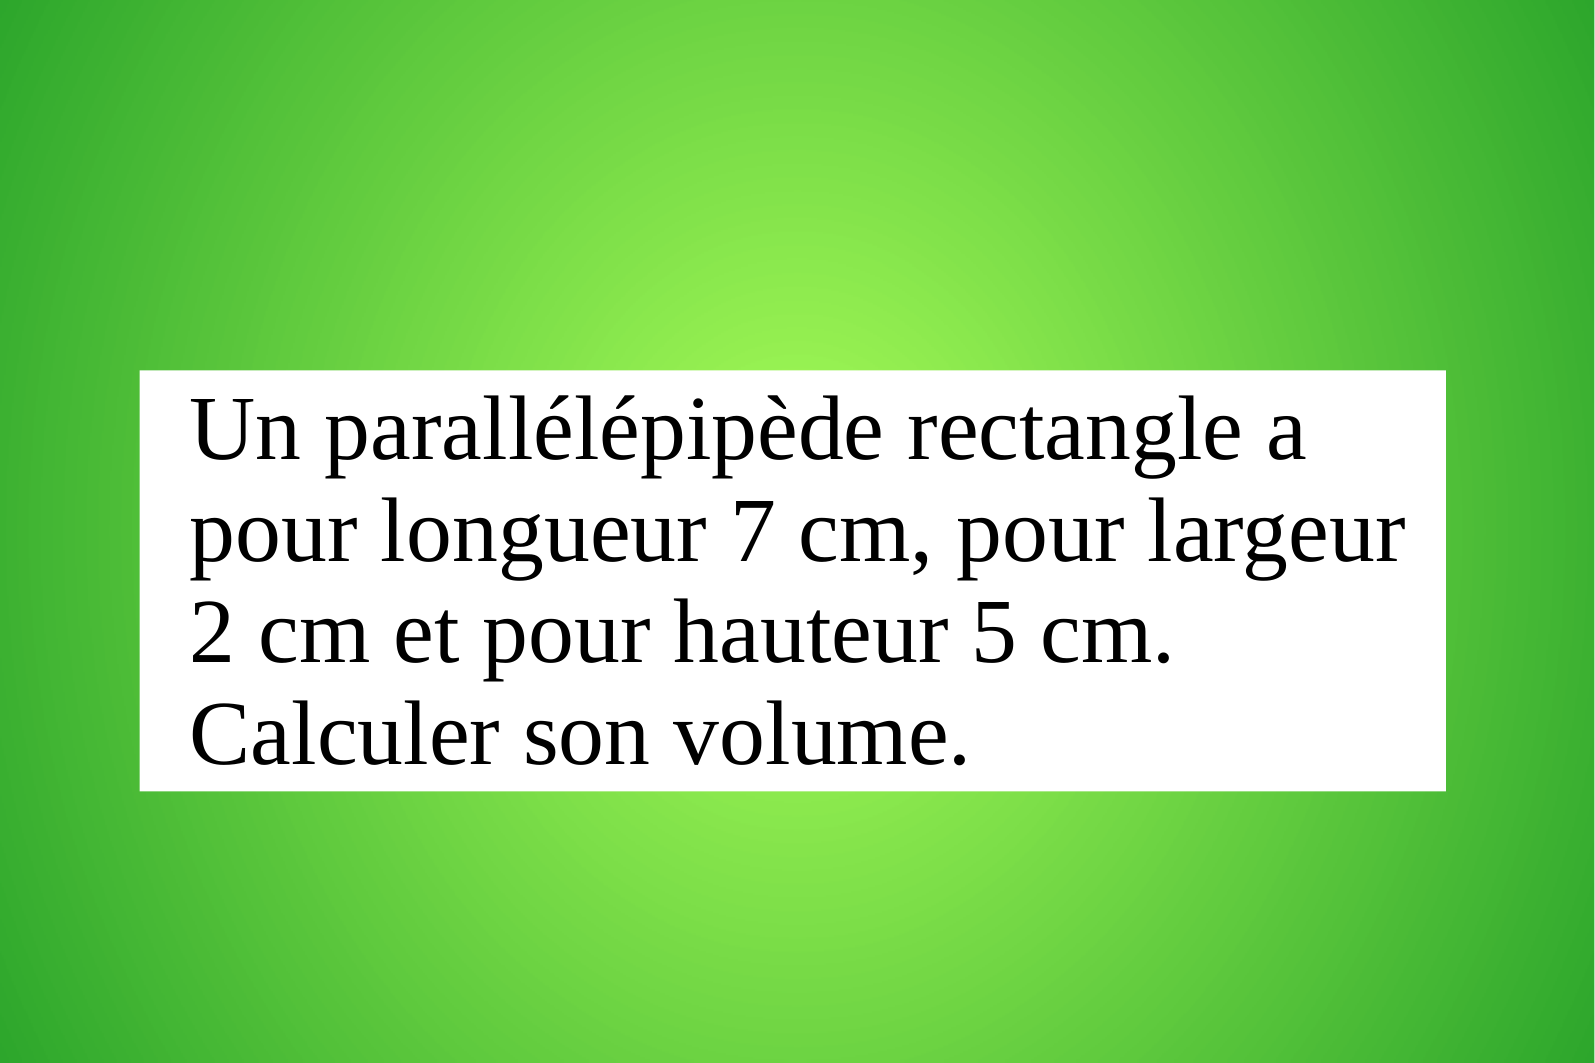

Un parallélépipède rectangle a
pour longueur 7 cm, pour largeur
2 cm et pour hauteur 5 cm.
Calculer son volume.